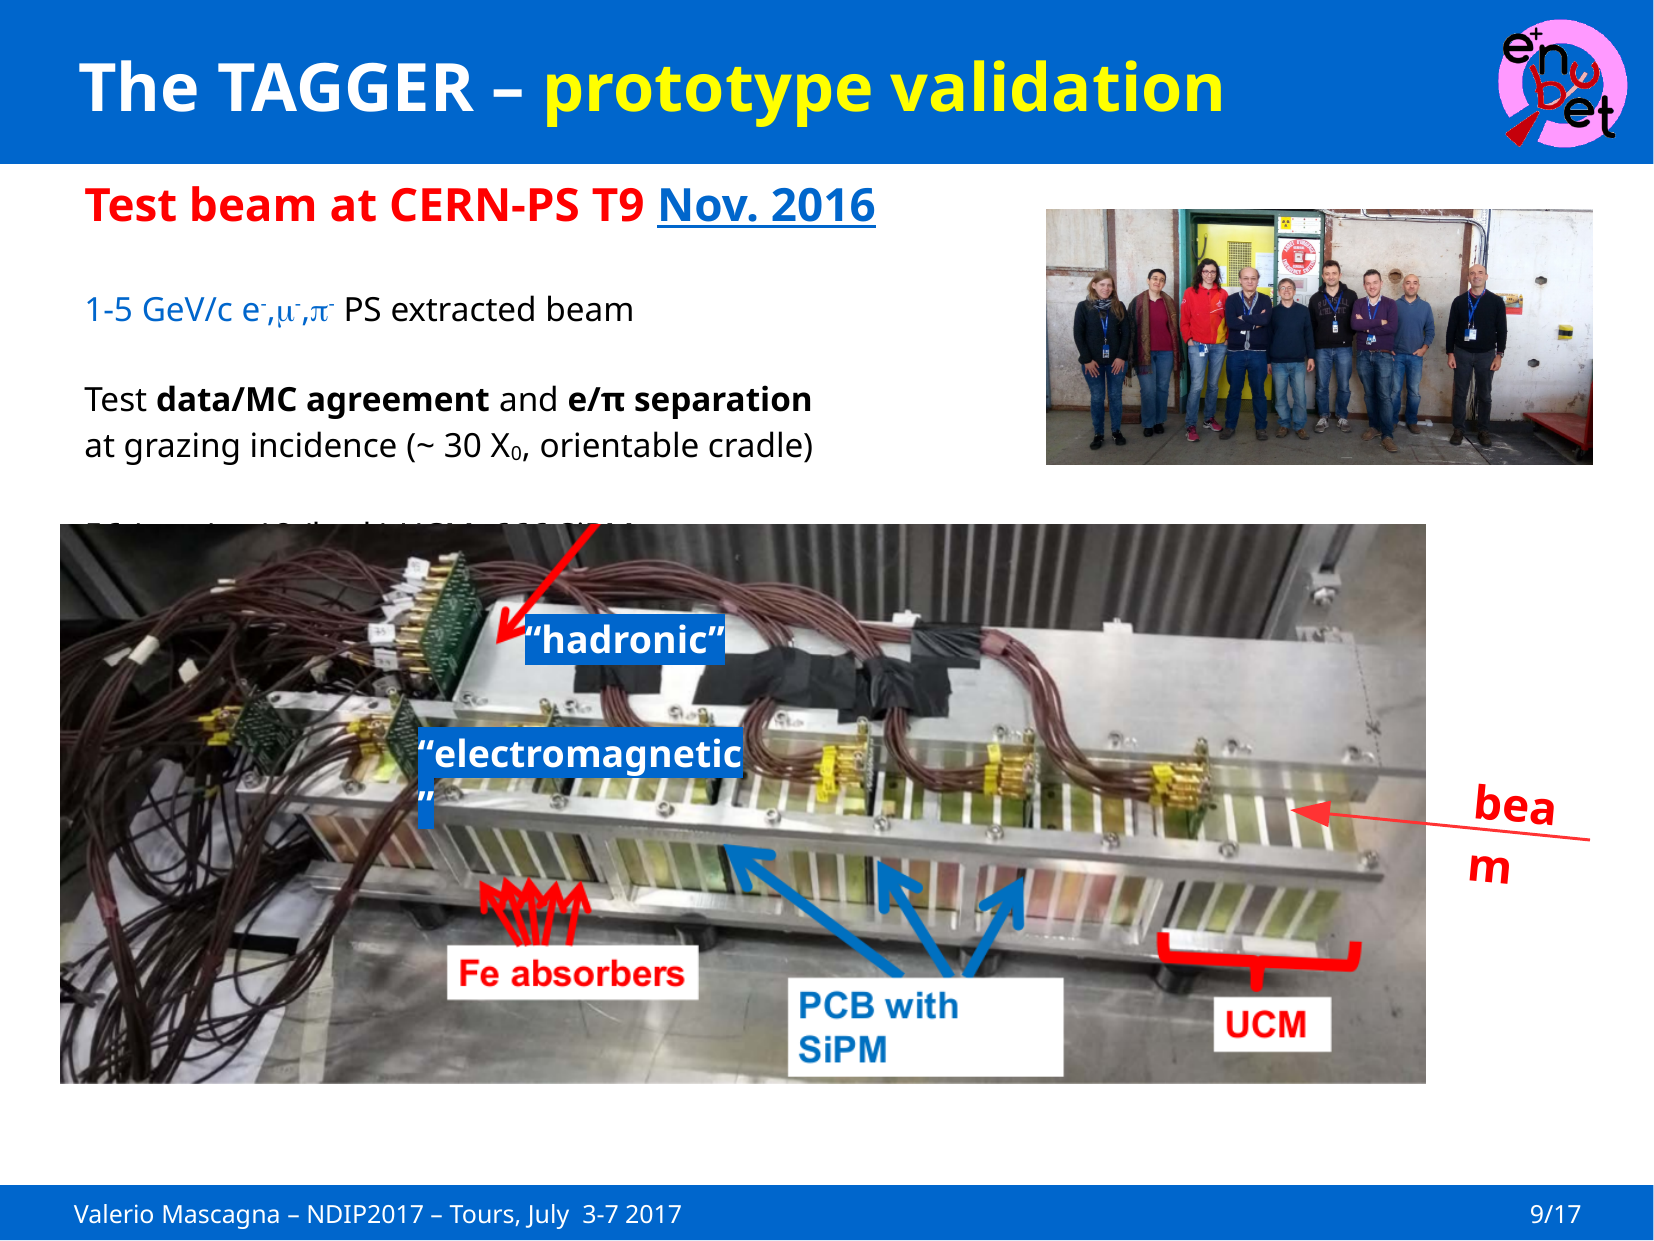

The TAGGER – prototype validation
Test beam at CERN-PS T9 Nov. 2016
1-5 GeV/c e-,m-,p- PS extracted beam
Test data/MC agreement and e/π separation
at grazing incidence (~ 30 X0, orientable cradle)
56 (e.m.) + 18 (had.) UCM, 666 SiPM
“hadronic”
“electromagnetic”
beam
d
9